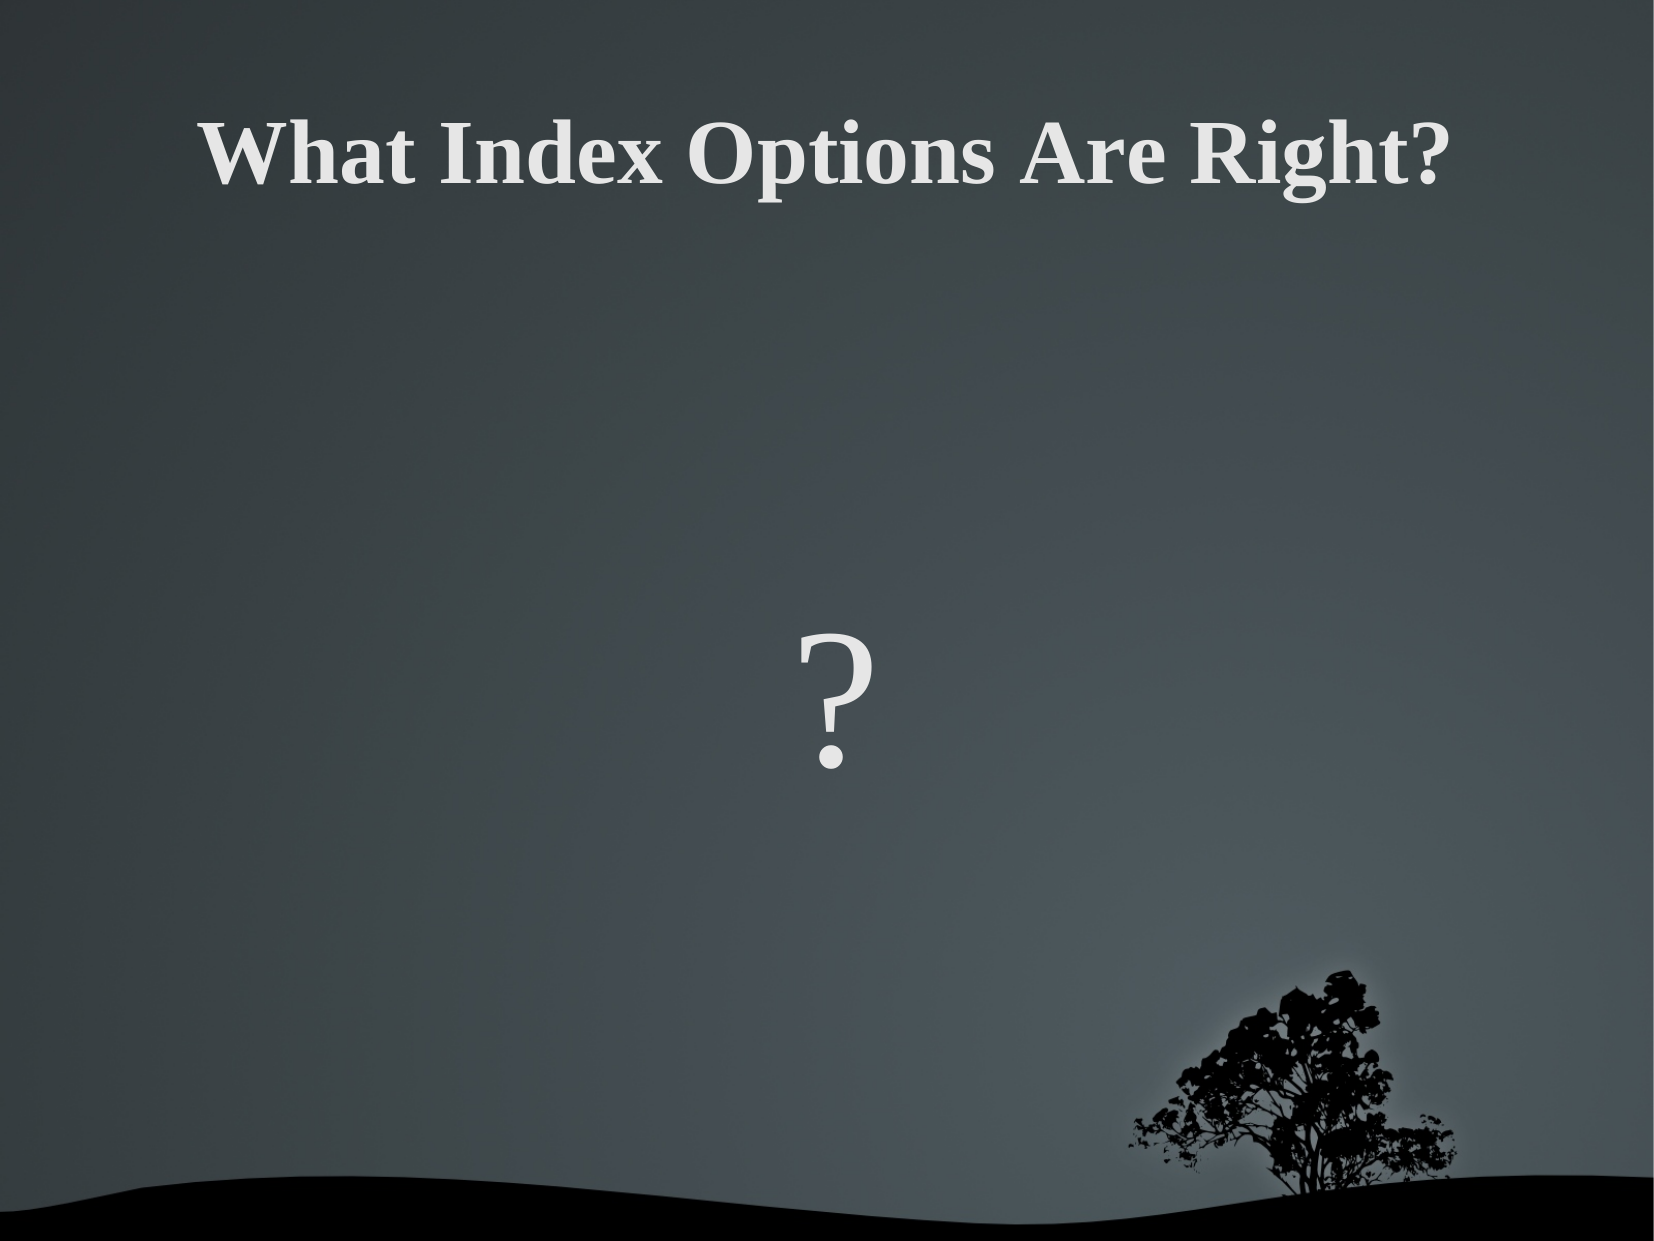

# What Index Options Are Right?
?